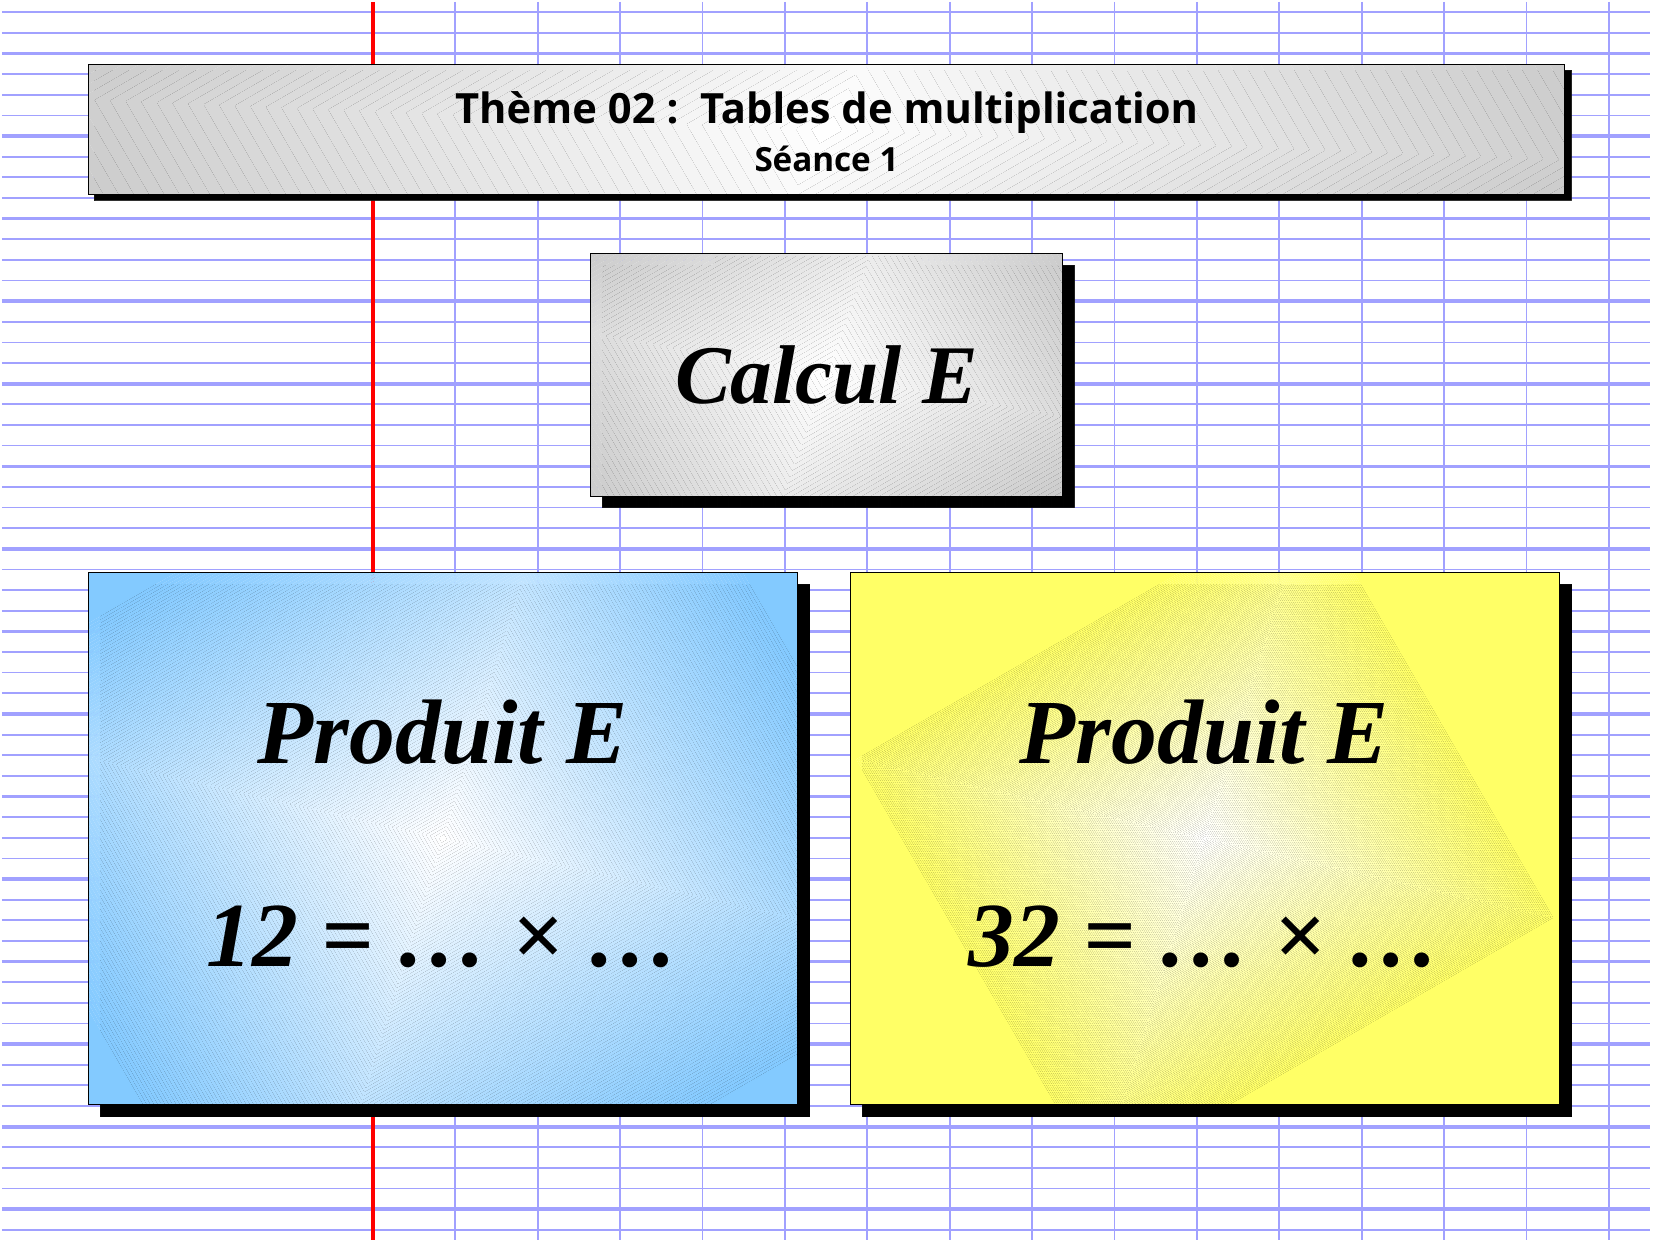

Thème 02 : Tables de multiplication
Séance 1
Calcul E
9
0
1
2
3
4
5
6
7
8
Produit E
12 = … × …
Produit E
32 = … × …